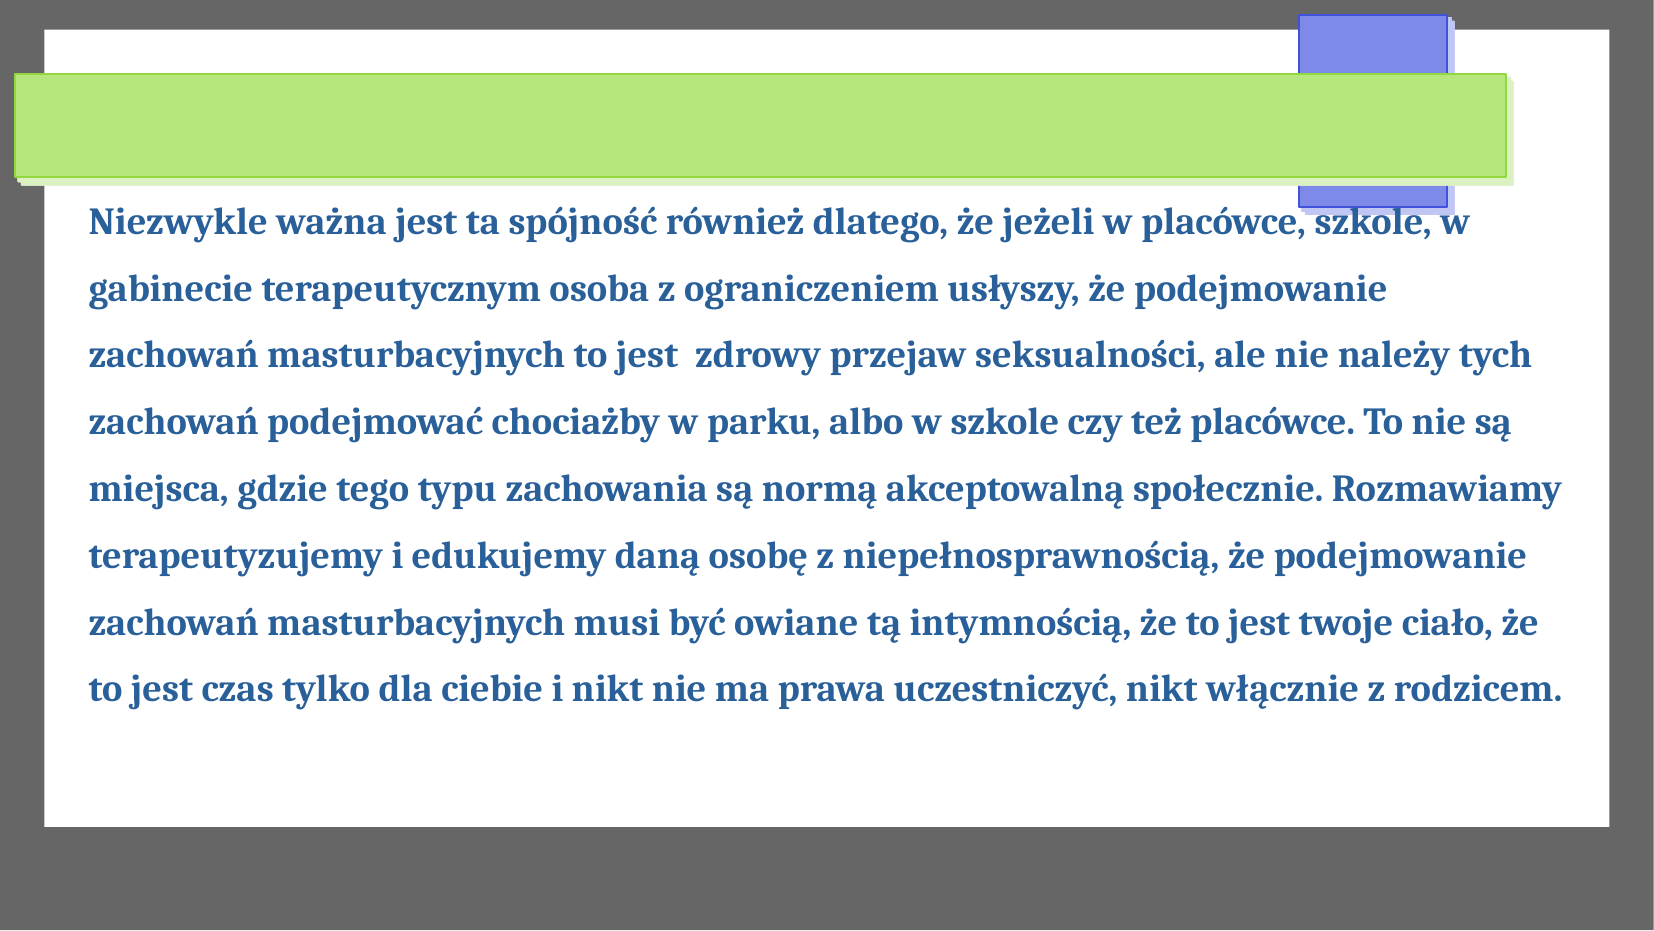

# Niezwykle ważna jest ta spójność również dlatego, że jeżeli w placówce, szkole, w gabinecie terapeutycznym osoba z ograniczeniem usłyszy, że podejmowanie zachowań masturbacyjnych to jest zdrowy przejaw seksualności, ale nie należy tych zachowań podejmować chociażby w parku, albo w szkole czy też placówce. To nie są miejsca, gdzie tego typu zachowania są normą akceptowalną społecznie. Rozmawiamy terapeutyzujemy i edukujemy daną osobę z niepełnosprawnością, że podejmowanie zachowań masturbacyjnych musi być owiane tą intymnością, że to jest twoje ciało, że to jest czas tylko dla ciebie i nikt nie ma prawa uczestniczyć, nikt włącznie z rodzicem.